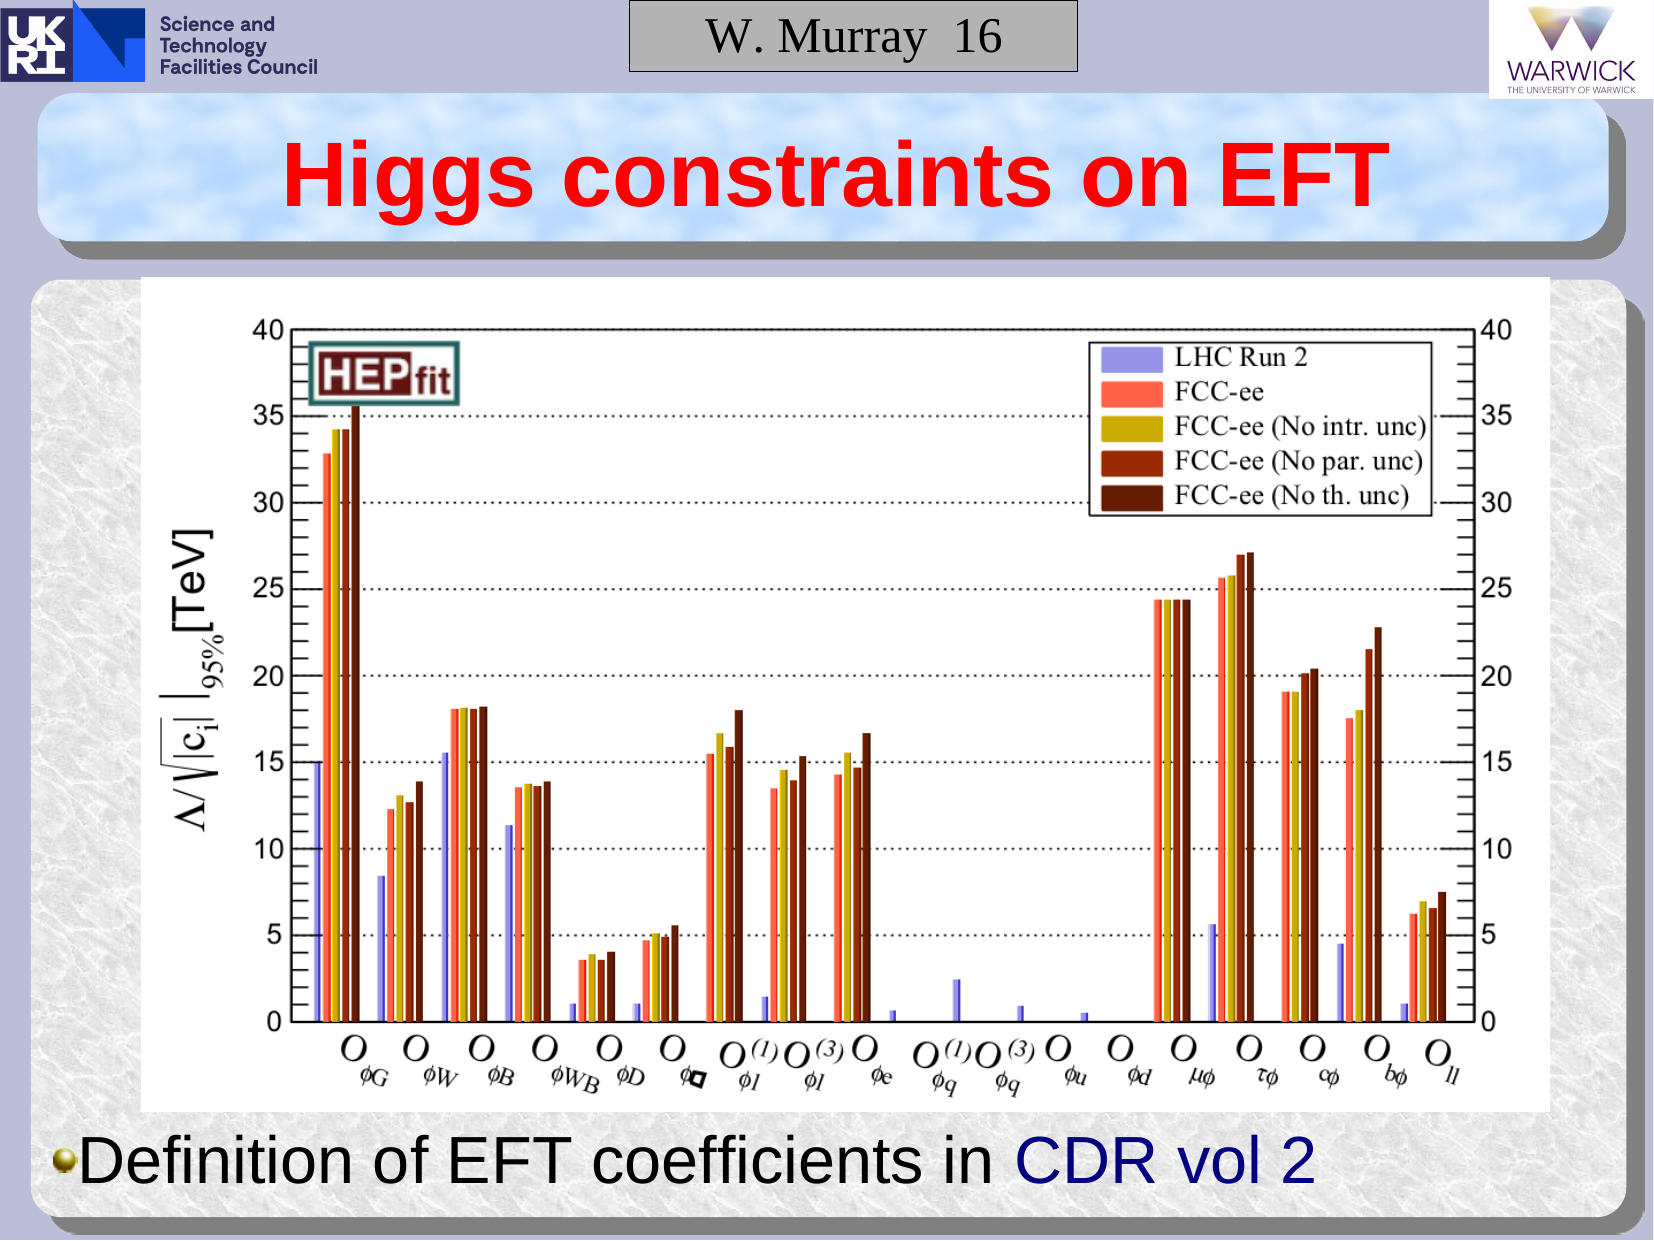

# Higgs constraints on EFT
Definition of EFT coefficients in CDR vol 2